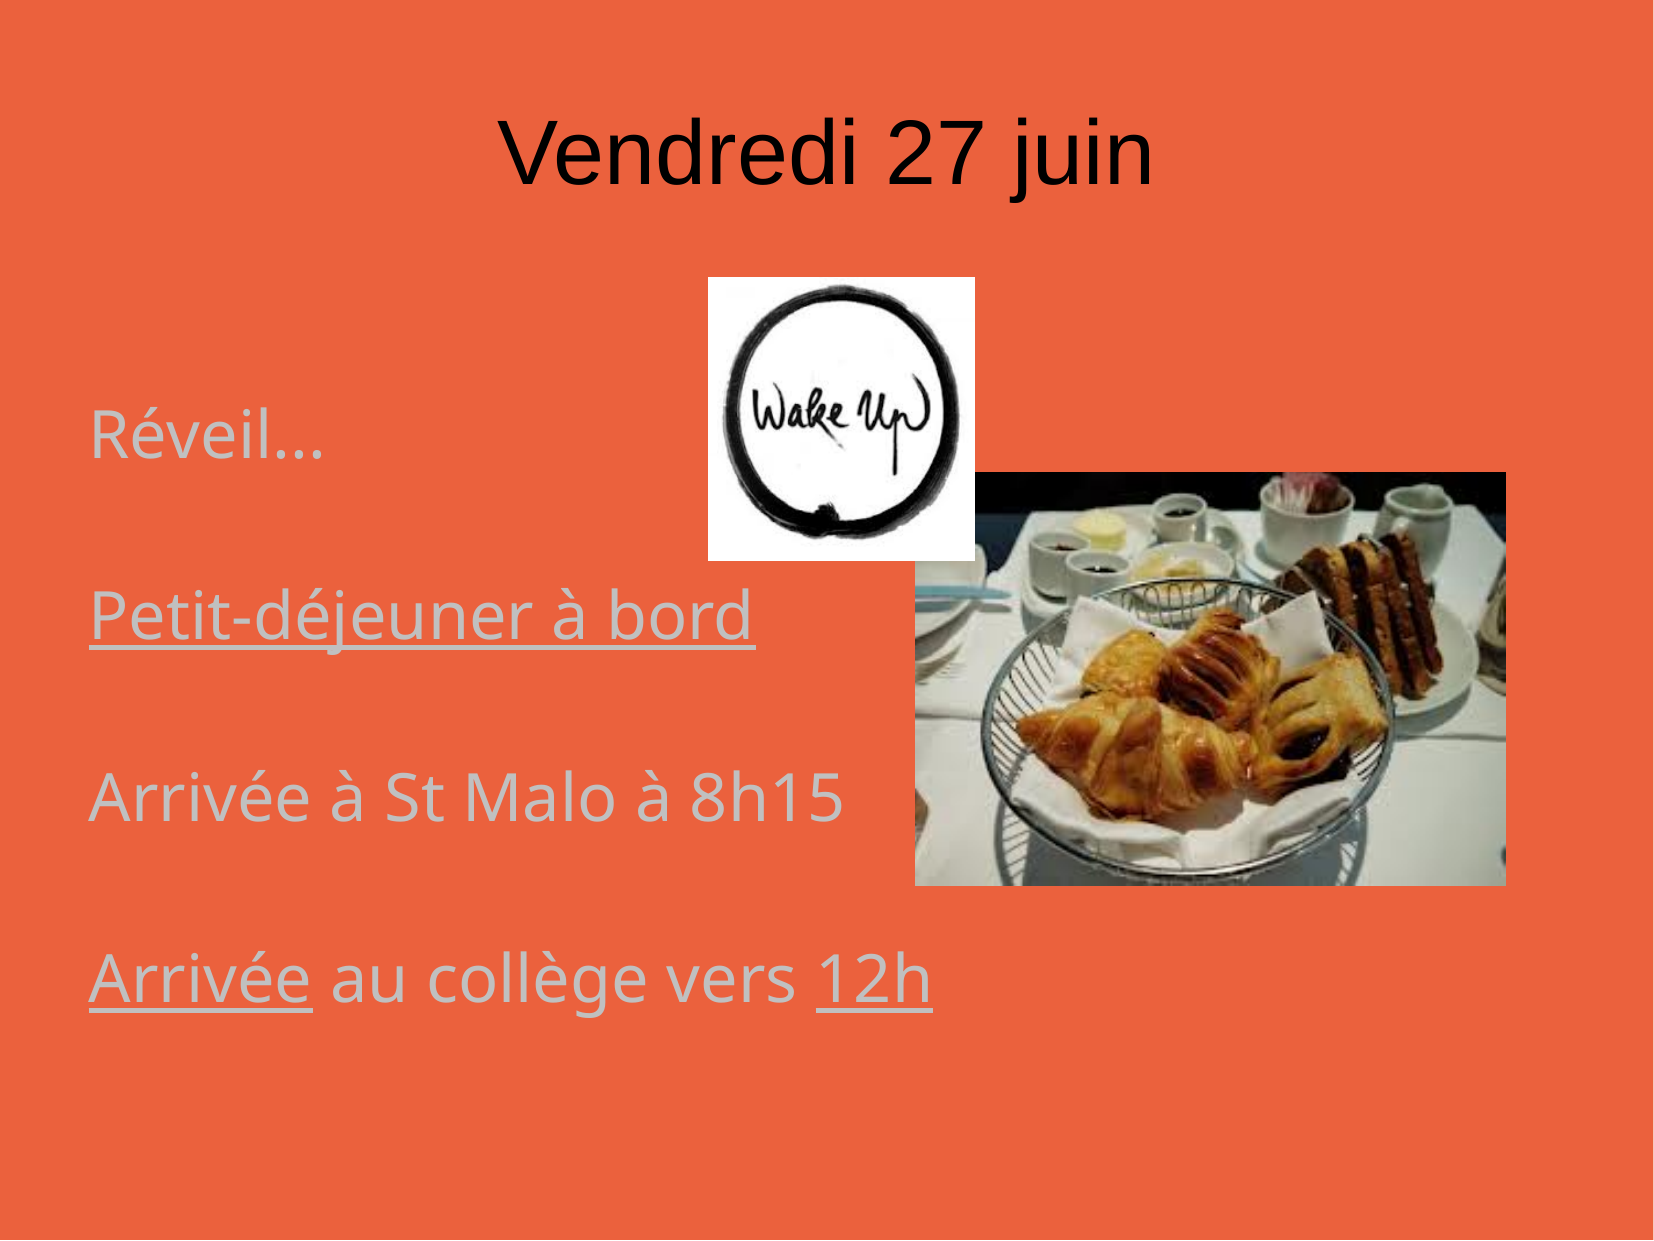

# Vendredi 27 juin
Réveil...
Petit-déjeuner à bord
Arrivée à St Malo à 8h15
Arrivée au collège vers 12h